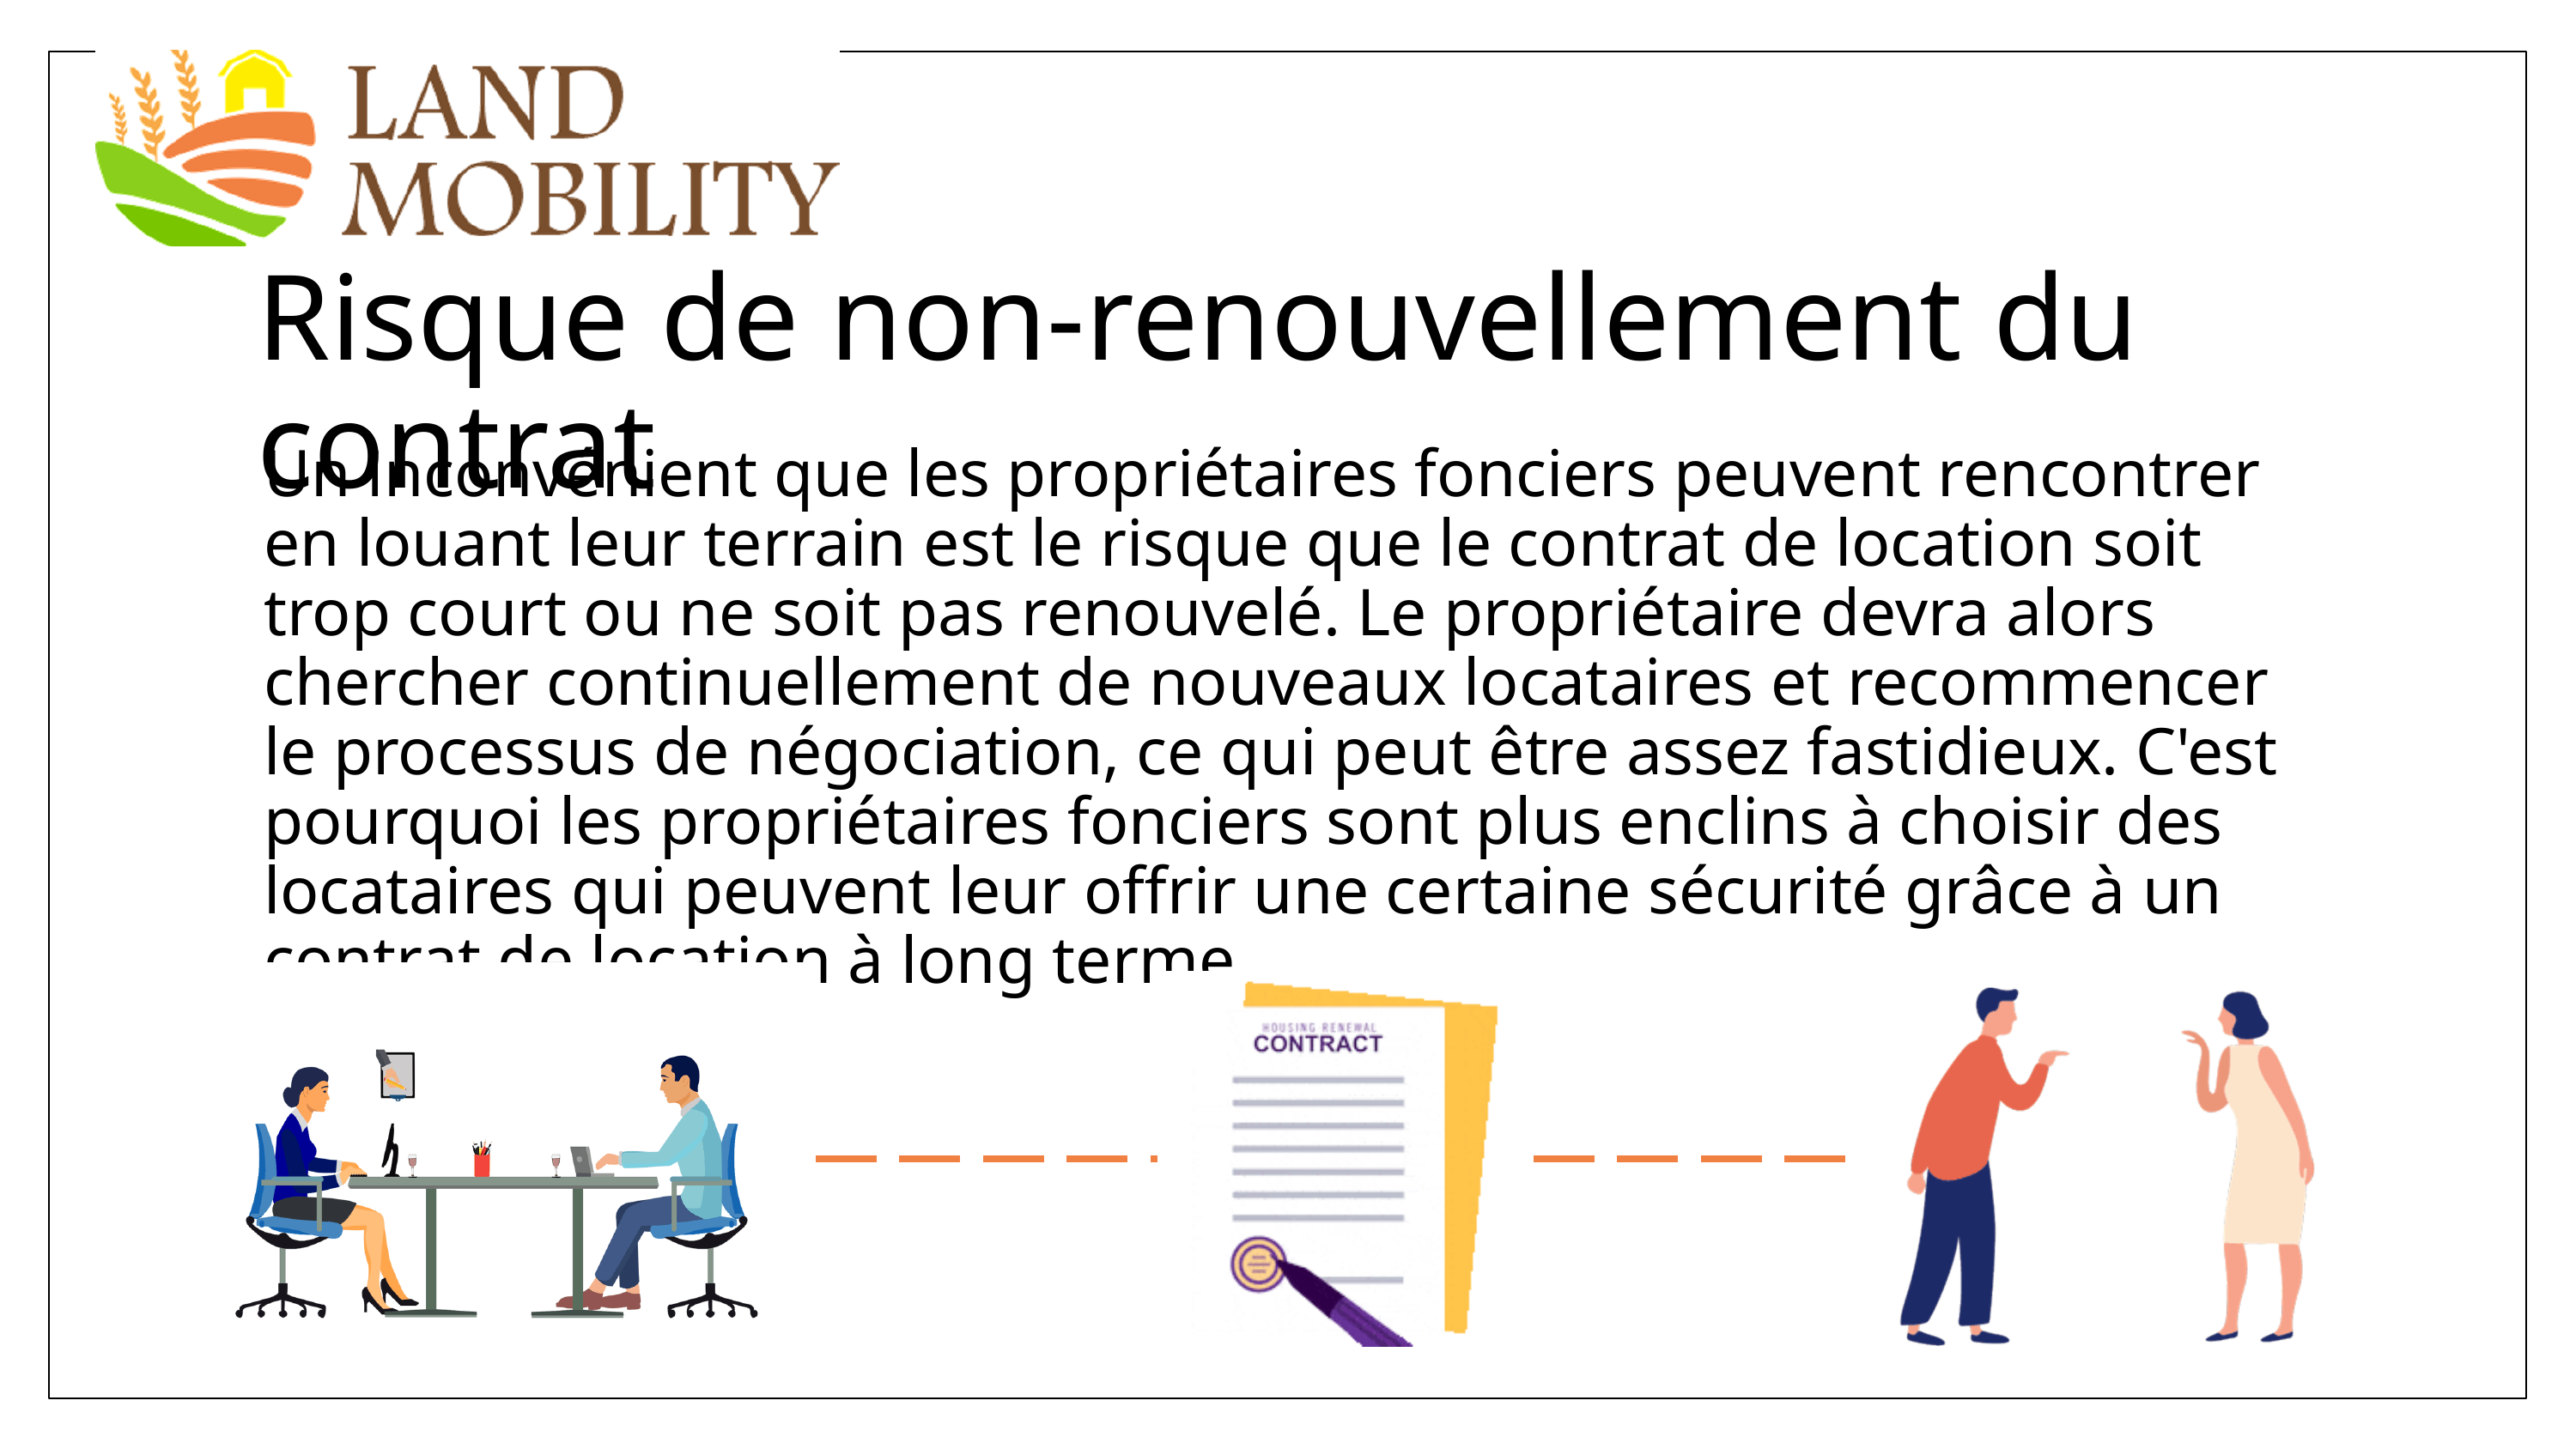

# Risque de non-renouvellement du contrat
Un inconvénient que les propriétaires fonciers peuvent rencontrer en louant leur terrain est le risque que le contrat de location soit trop court ou ne soit pas renouvelé. Le propriétaire devra alors chercher continuellement de nouveaux locataires et recommencer le processus de négociation, ce qui peut être assez fastidieux. C'est pourquoi les propriétaires fonciers sont plus enclins à choisir des locataires qui peuvent leur offrir une certaine sécurité grâce à un contrat de location à long terme.